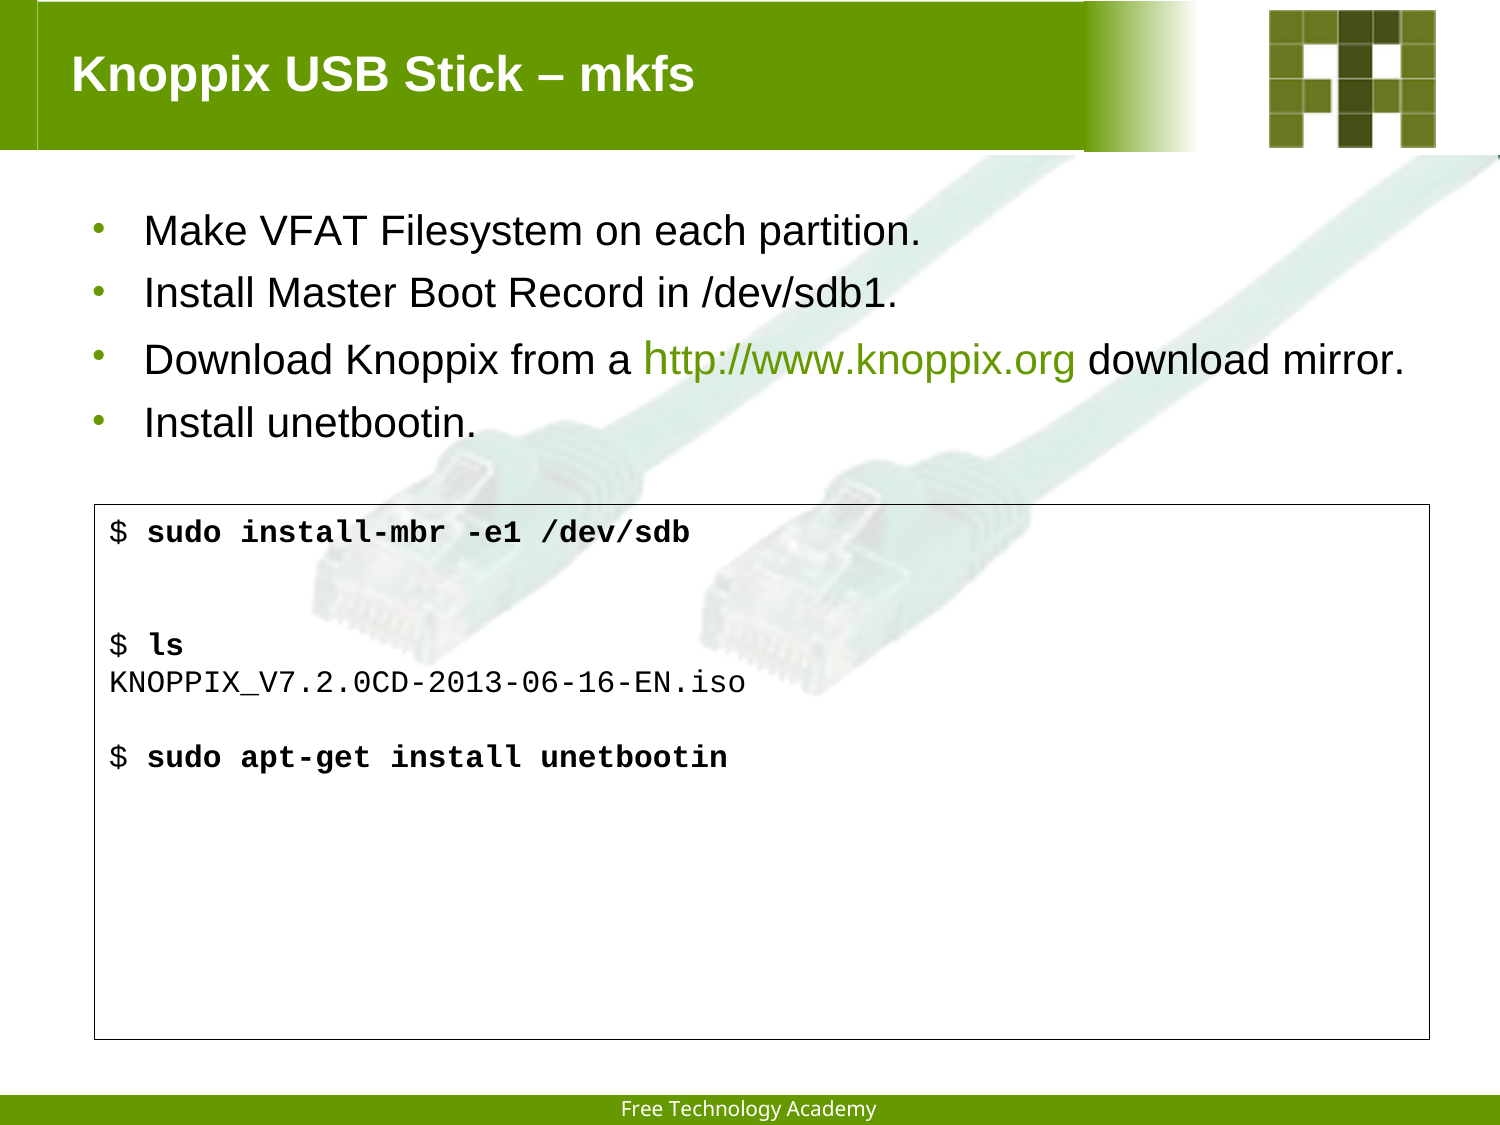

# Knoppix USB Stick – mkfs
Make VFAT Filesystem on each partition.
Install Master Boot Record in /dev/sdb1.
Download Knoppix from a http://www.knoppix.org download mirror.
Install unetbootin.
$ sudo install-mbr -e1 /dev/sdb
$ ls
KNOPPIX_V7.2.0CD-2013-06-16-EN.iso
$ sudo apt-get install unetbootin